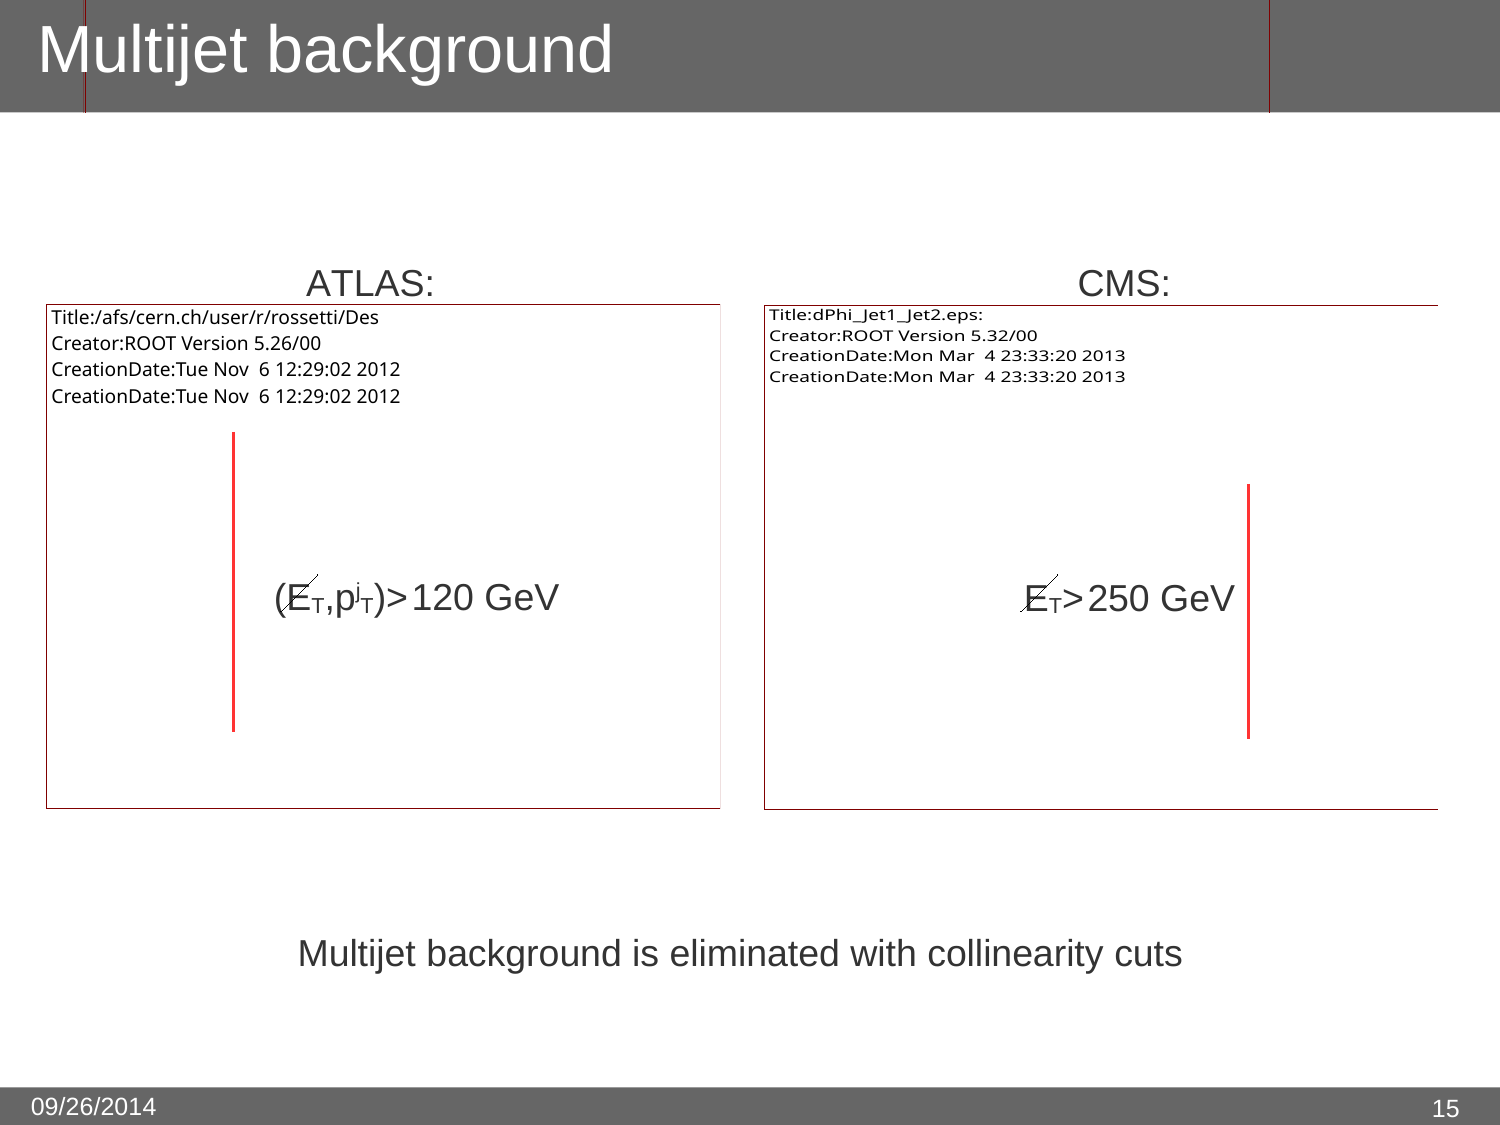

# Multijet background
ATLAS:
CMS:
(ET,pjT)> 120 GeV
ET> 250 GeV
Multijet background is eliminated with collinearity cuts